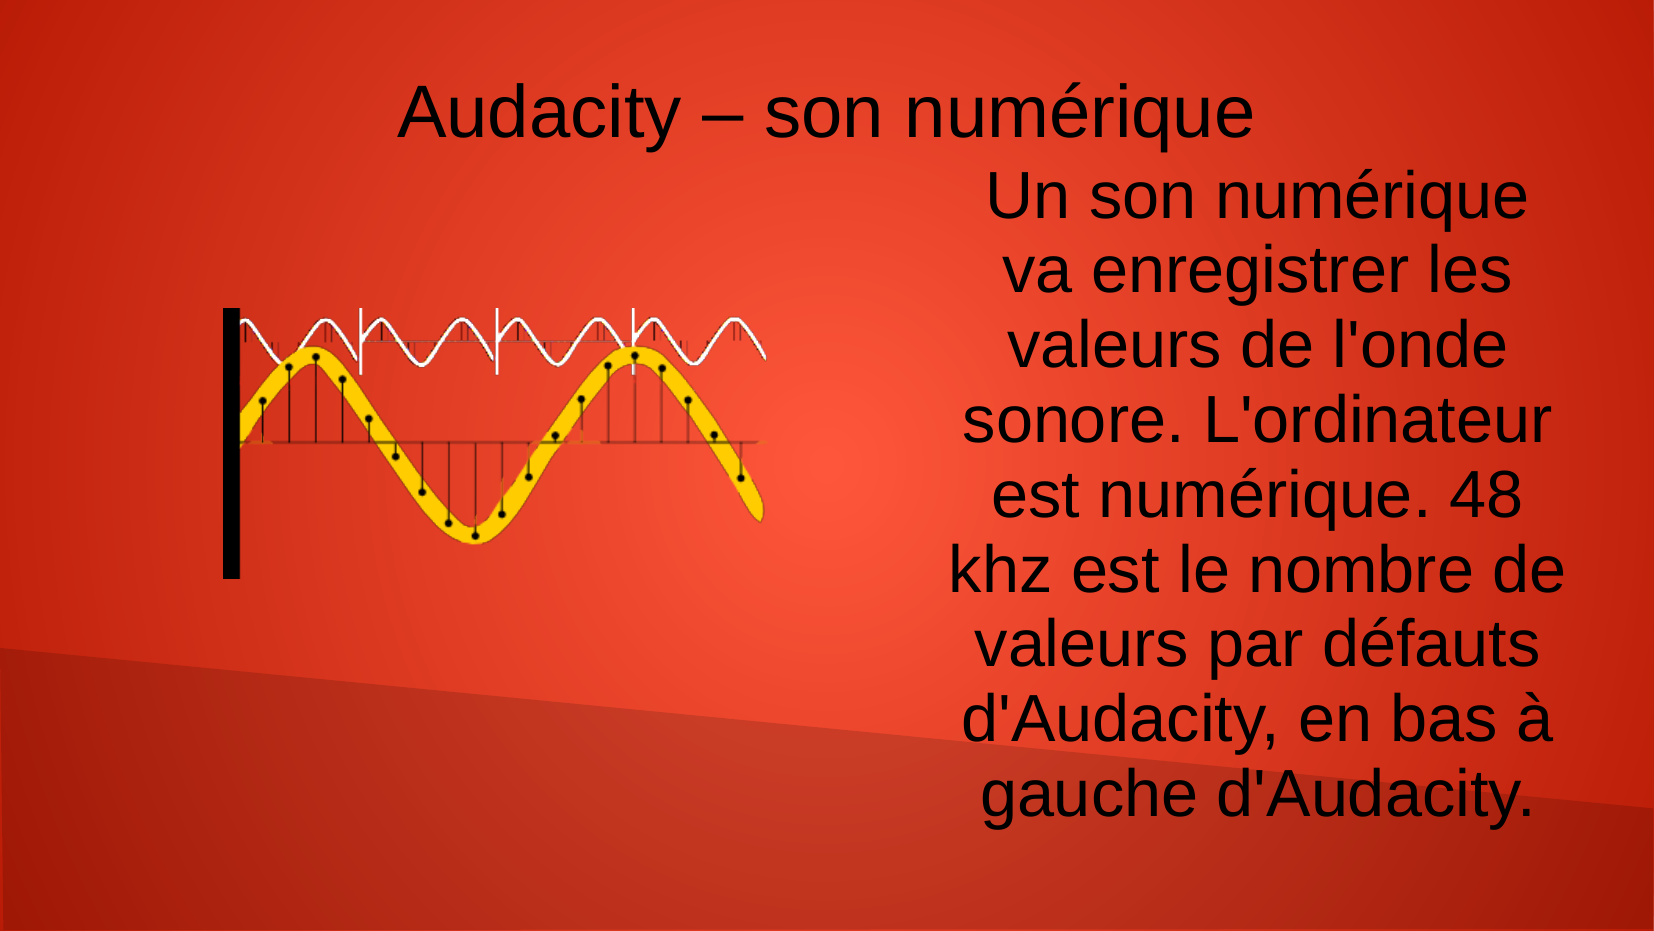

# Audacity – son numérique
Un son numérique va enregistrer les valeurs de l'onde sonore. L'ordinateur est numérique. 48 khz est le nombre de valeurs par défauts d'Audacity, en bas à gauche d'Audacity.